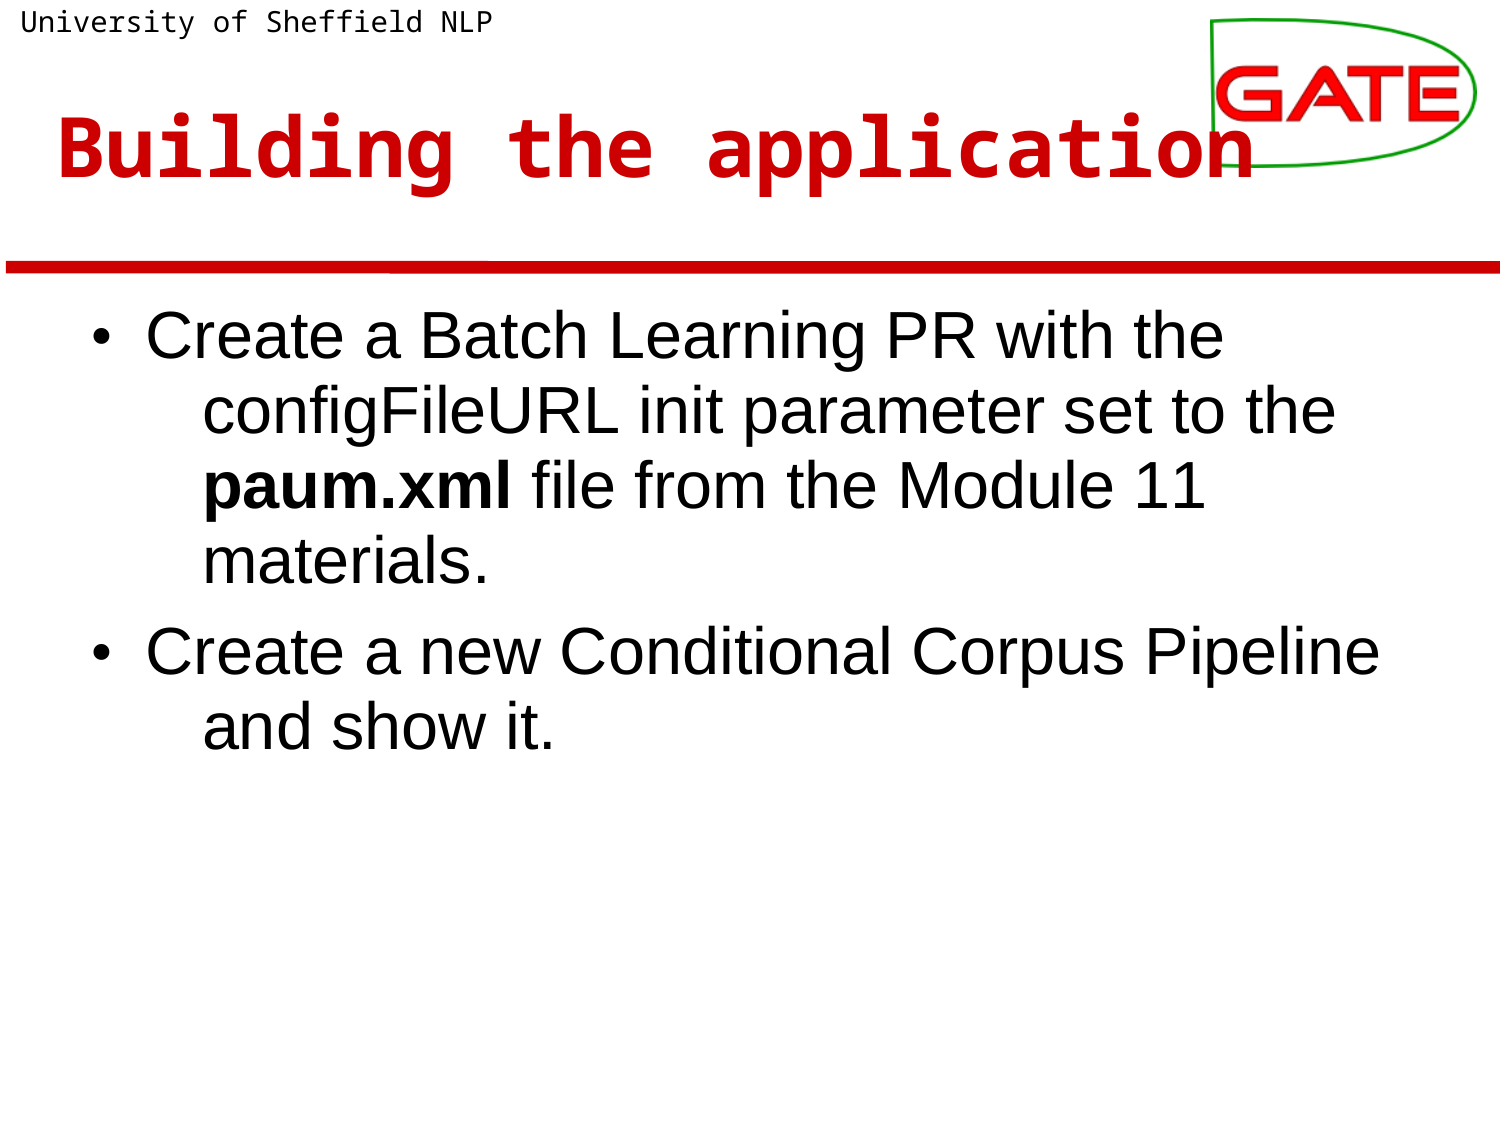

# Building the application
Create a Batch Learning PR with the configFileURL init parameter set to the paum.xml file from the Module 11 materials.
Create a new Conditional Corpus Pipeline and show it.